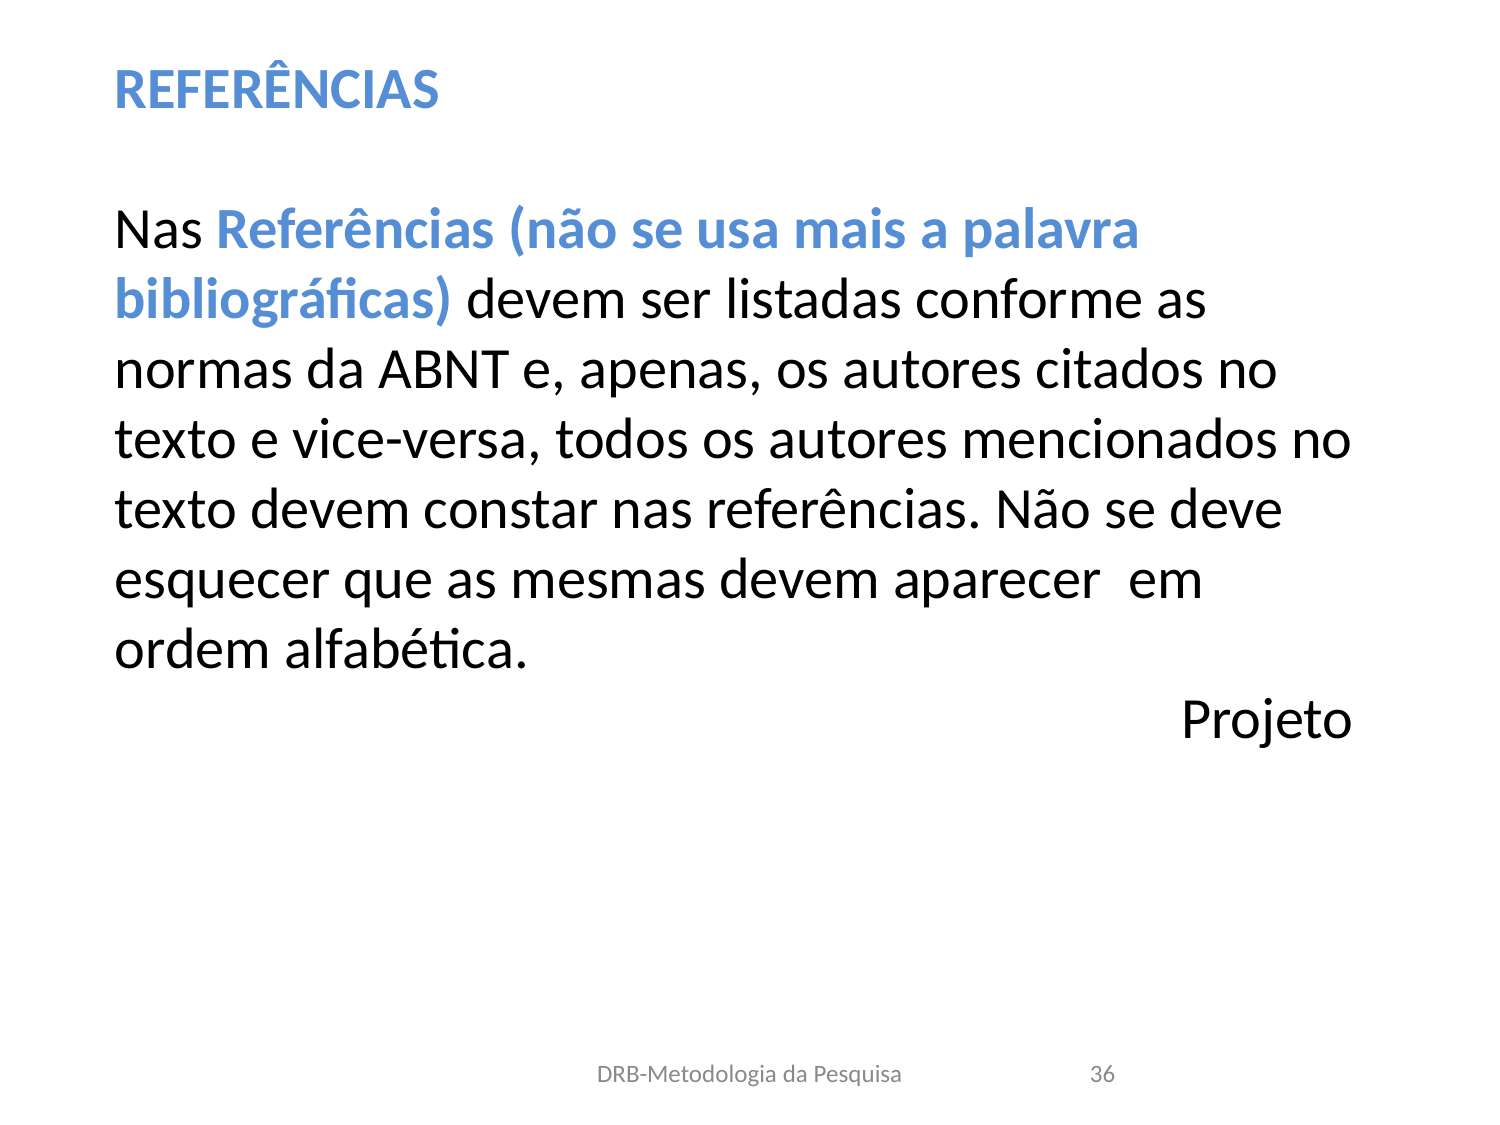

REFERÊNCIAS
Nas Referências (não se usa mais a palavra bibliográficas) devem ser listadas conforme as normas da ABNT e, apenas, os autores citados no texto e vice-versa, todos os autores mencionados no texto devem constar nas referências. Não se deve esquecer que as mesmas devem aparecer em ordem alfabética.
Projeto
DRB-Metodologia da Pesquisa